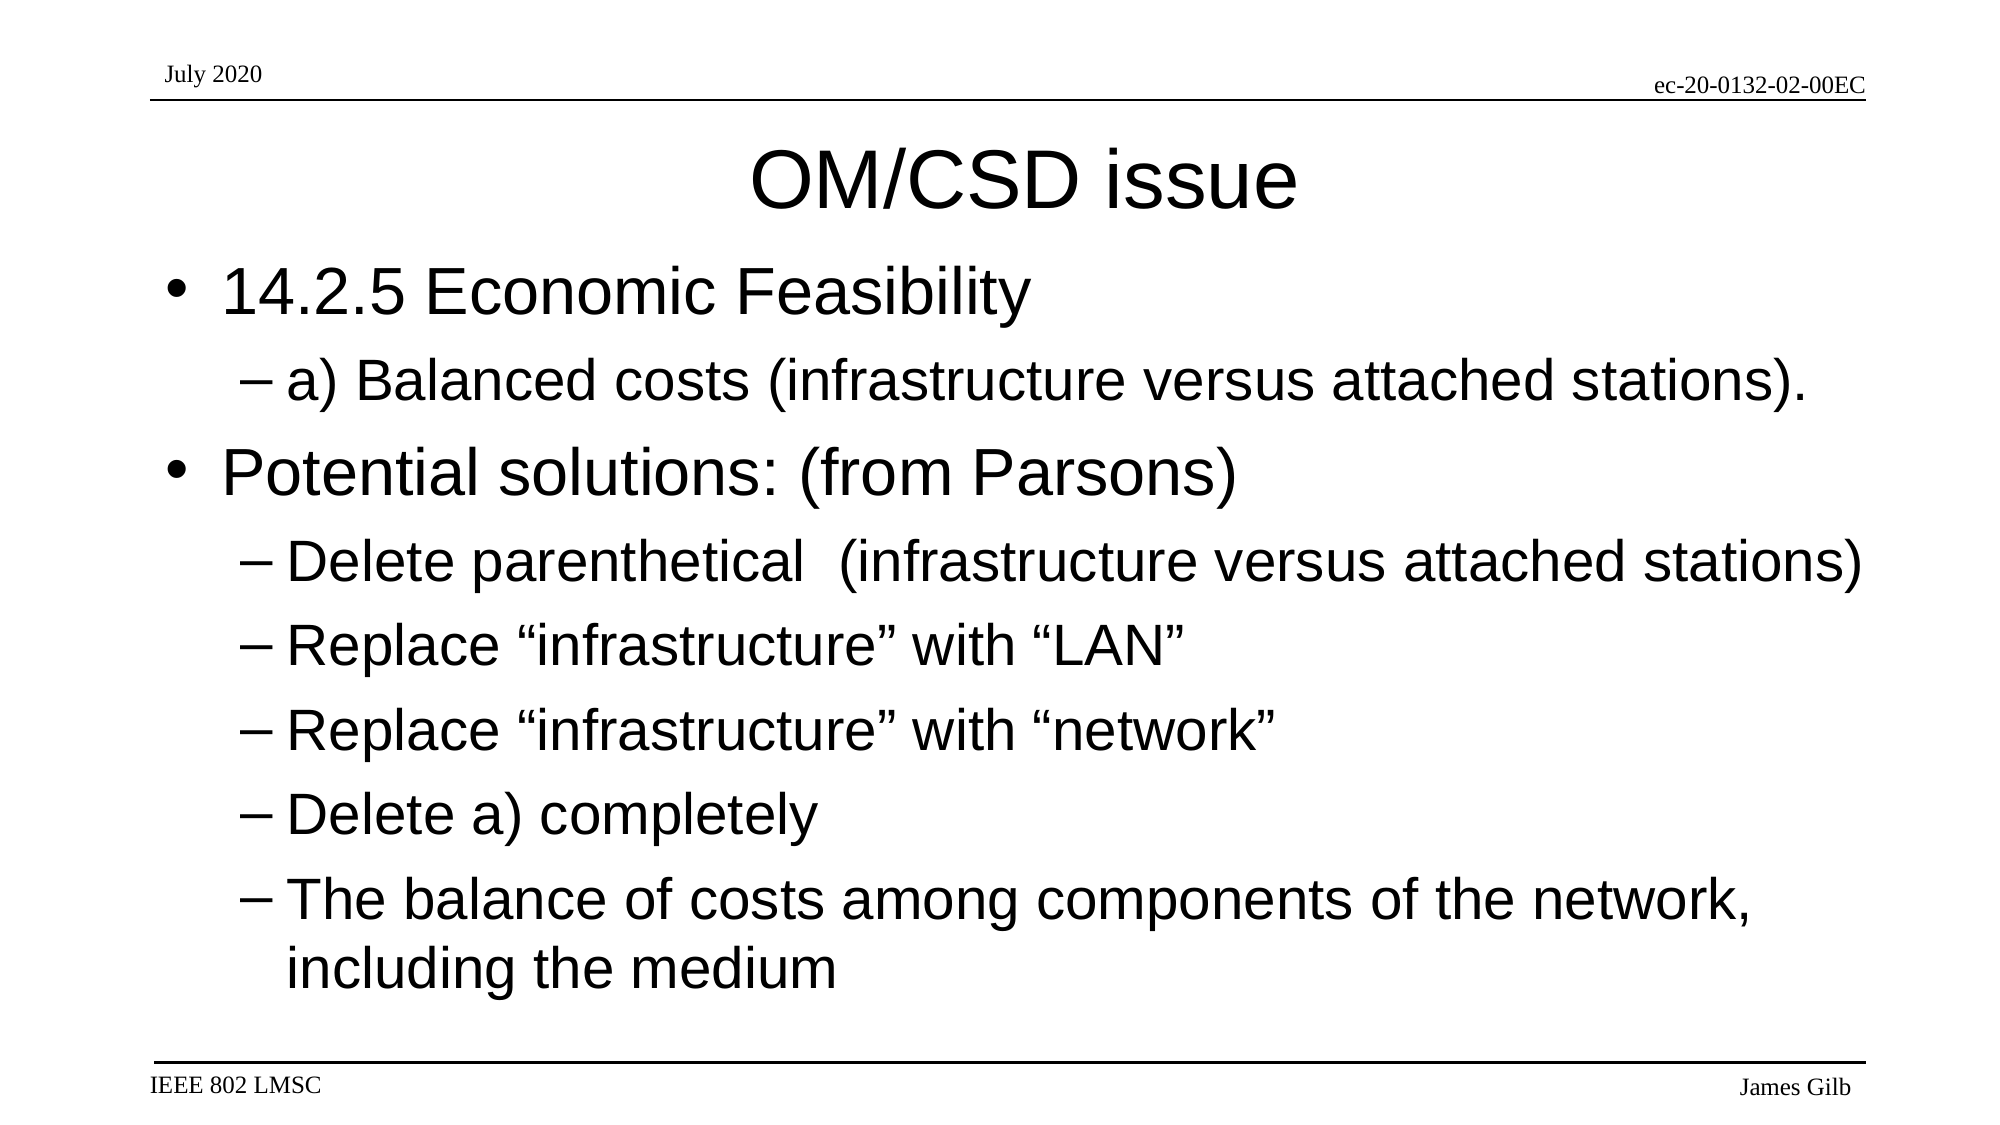

# OM/CSD issue
14.2.5 Economic Feasibility
a) Balanced costs (infrastructure versus attached stations).
Potential solutions: (from Parsons)
Delete parenthetical (infrastructure versus attached stations)
Replace “infrastructure” with “LAN”
Replace “infrastructure” with “network”
Delete a) completely
The balance of costs among components of the network, including the medium